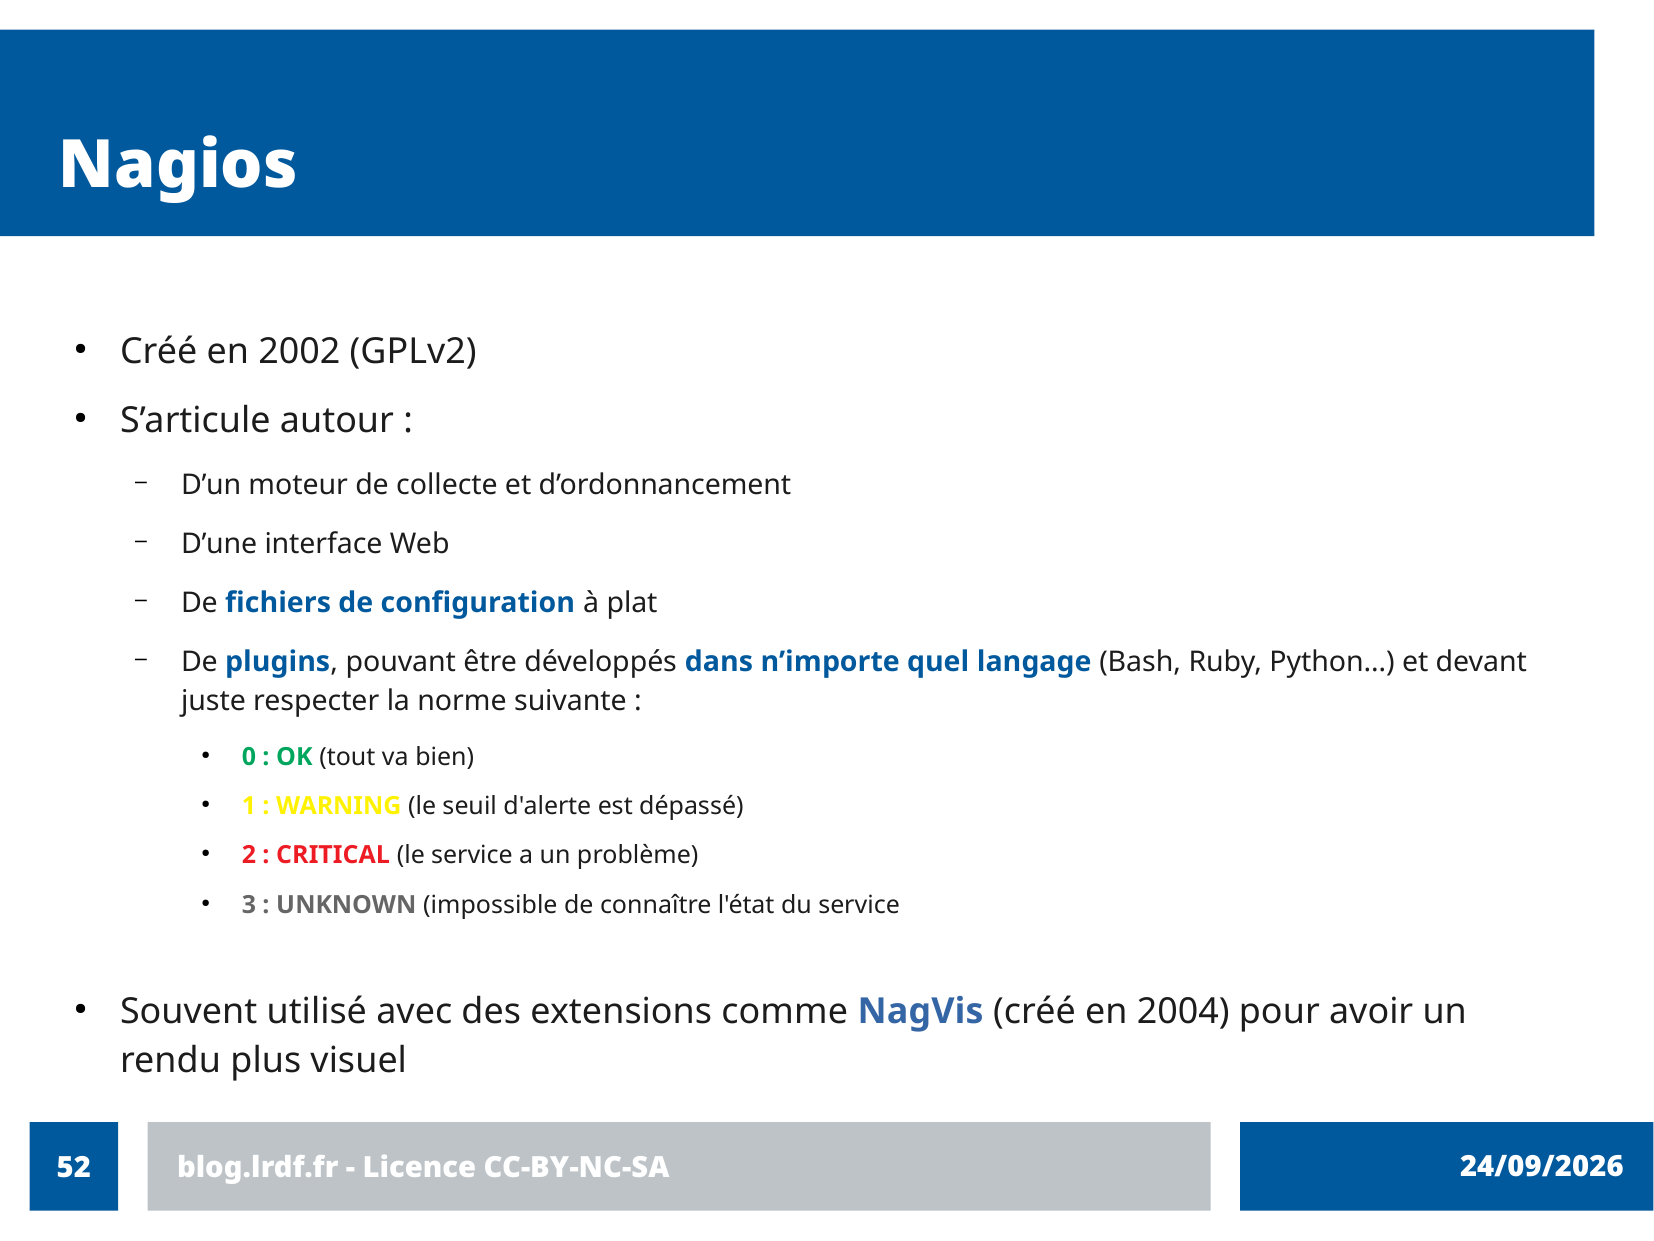

# Nagios
Créé en 2002 (GPLv2)
S’articule autour :
D’un moteur de collecte et d’ordonnancement
D’une interface Web
De fichiers de configuration à plat
De plugins, pouvant être développés dans n’importe quel langage (Bash, Ruby, Python…) et devant juste respecter la norme suivante :
0 : OK (tout va bien)
1 : WARNING (le seuil d'alerte est dépassé)
2 : CRITICAL (le service a un problème)
3 : UNKNOWN (impossible de connaître l'état du service
Souvent utilisé avec des extensions comme NagVis (créé en 2004) pour avoir un rendu plus visuel
52
blog.lrdf.fr - Licence CC-BY-NC-SA